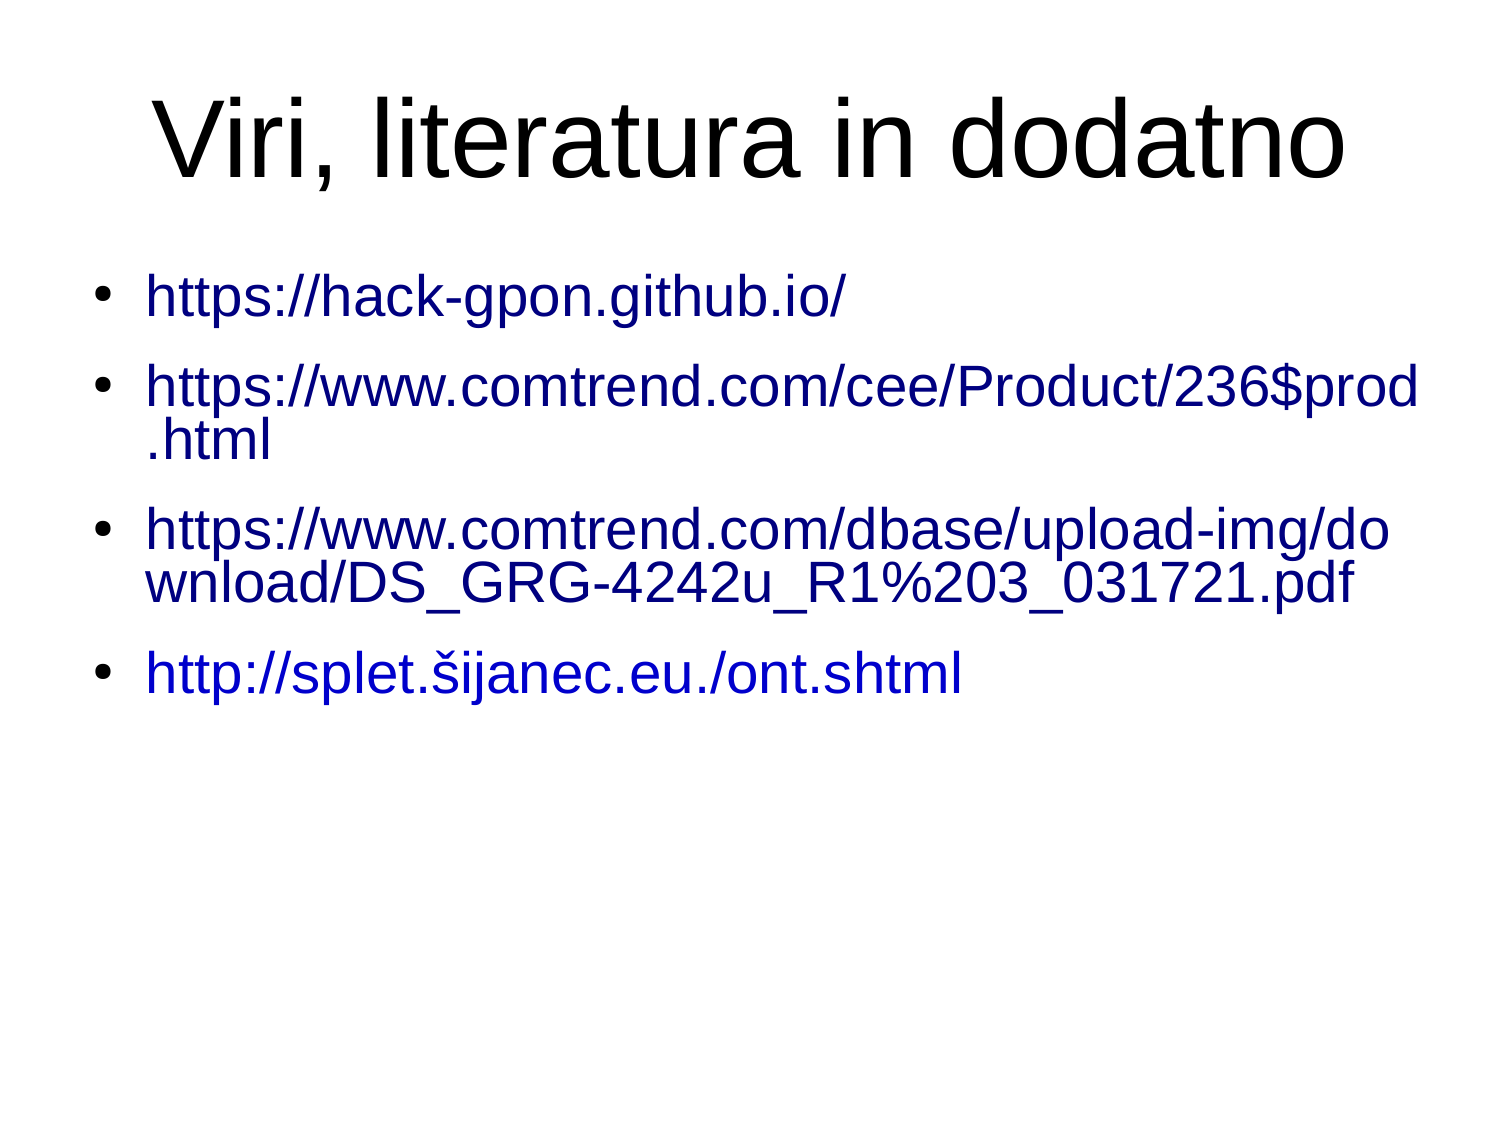

# Viri, literatura in dodatno
https://hack-gpon.github.io/
https://www.comtrend.com/cee/Product/236$prod.html
https://www.comtrend.com/dbase/upload-img/download/DS_GRG-4242u_R1%203_031721.pdf
http://splet.šijanec.eu./ont.shtml